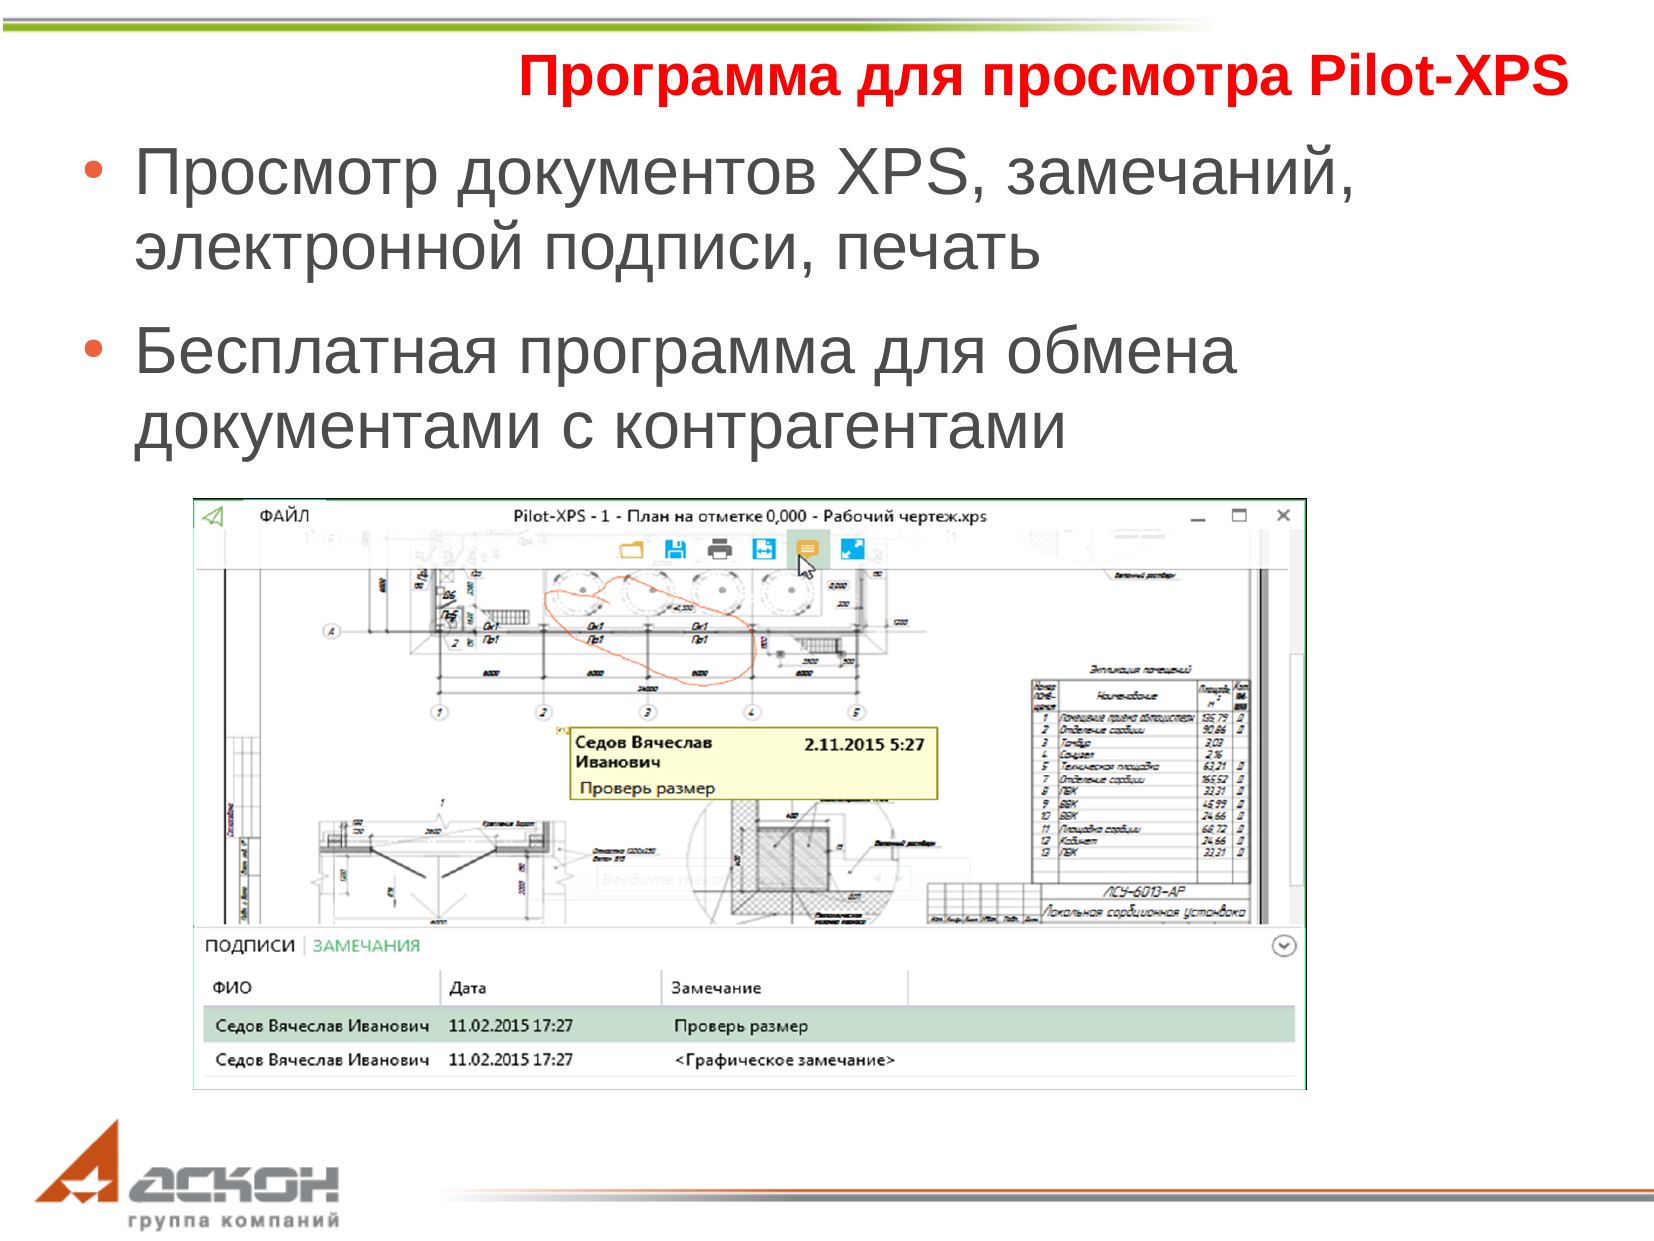

# Программа для просмотра Pilot-XPS
Просмотр документов XPS, замечаний, электронной подписи, печать
Бесплатная программа для обмена документами с контрагентами